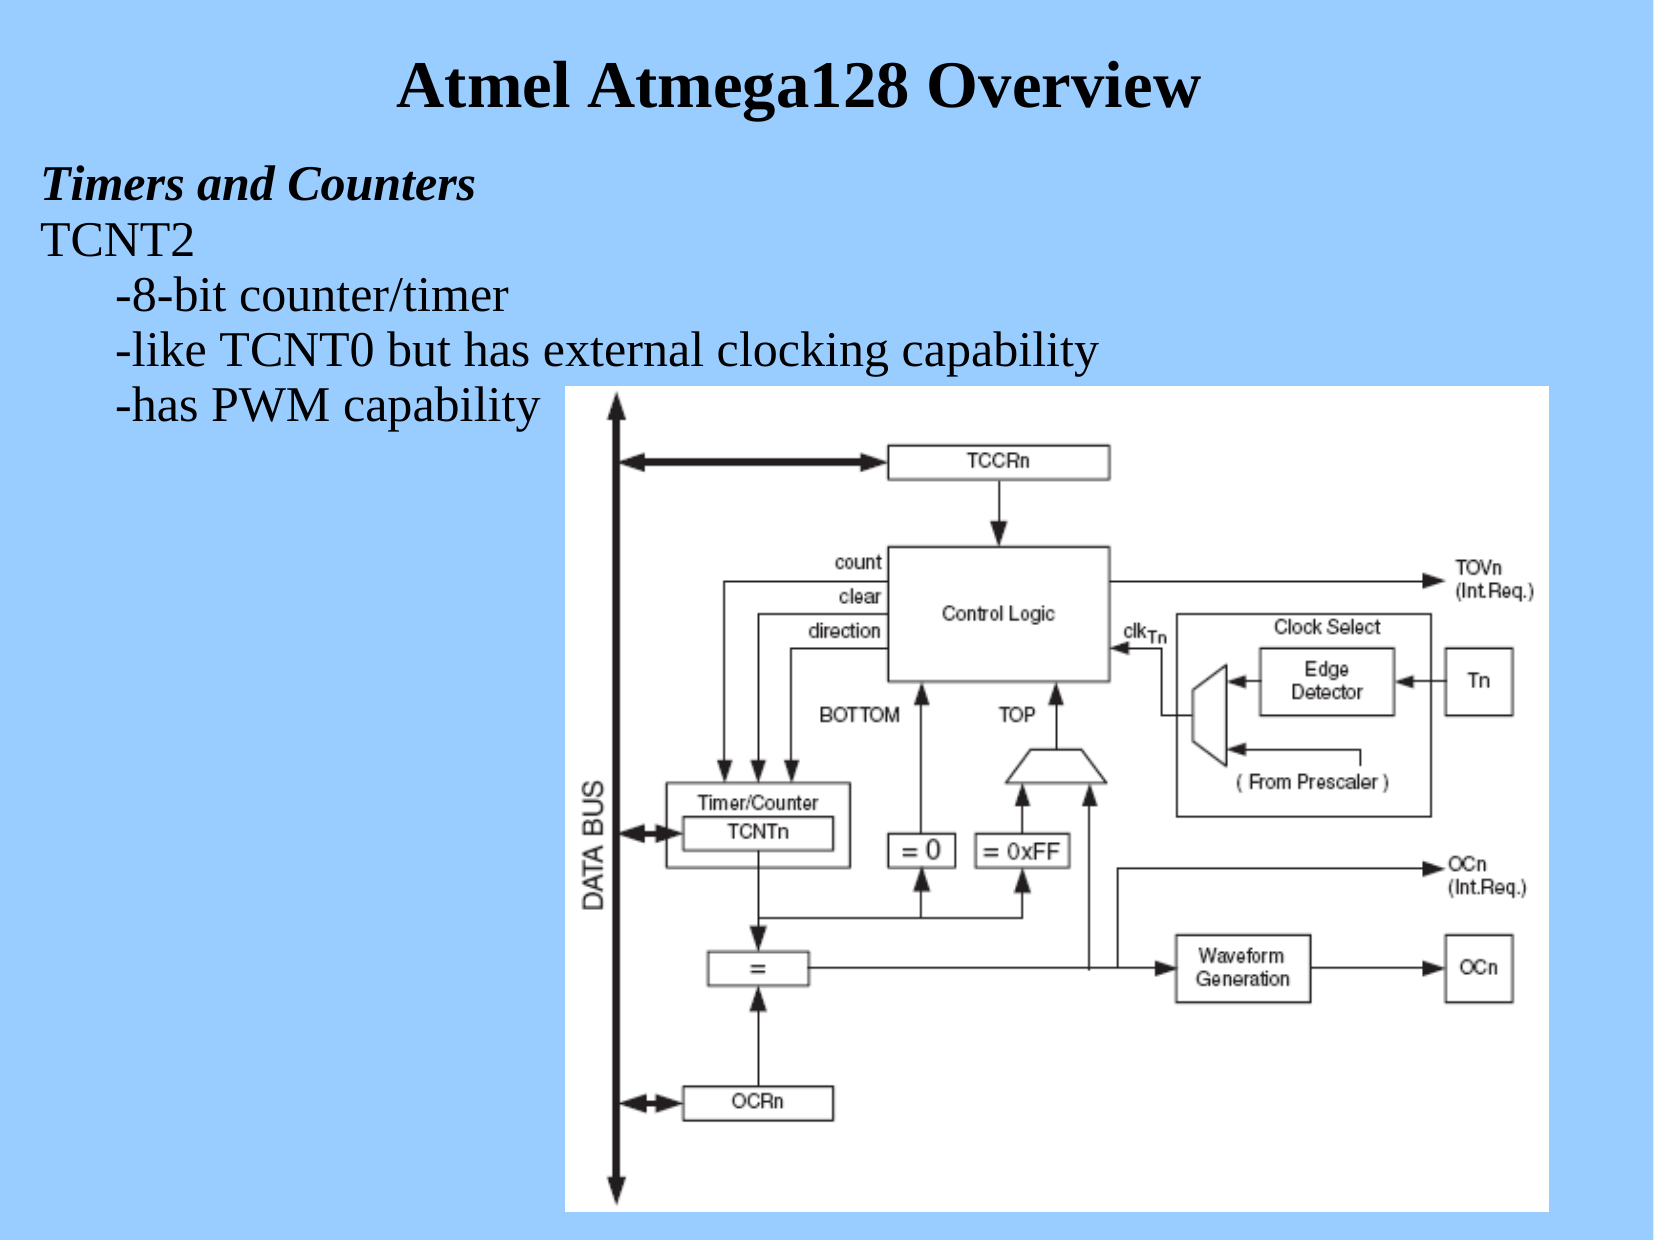

Atmel Atmega128 Overview
Timers and Counters
TCNT2
	-8-bit counter/timer
	-like TCNT0 but has external clocking capability
	-has PWM capability